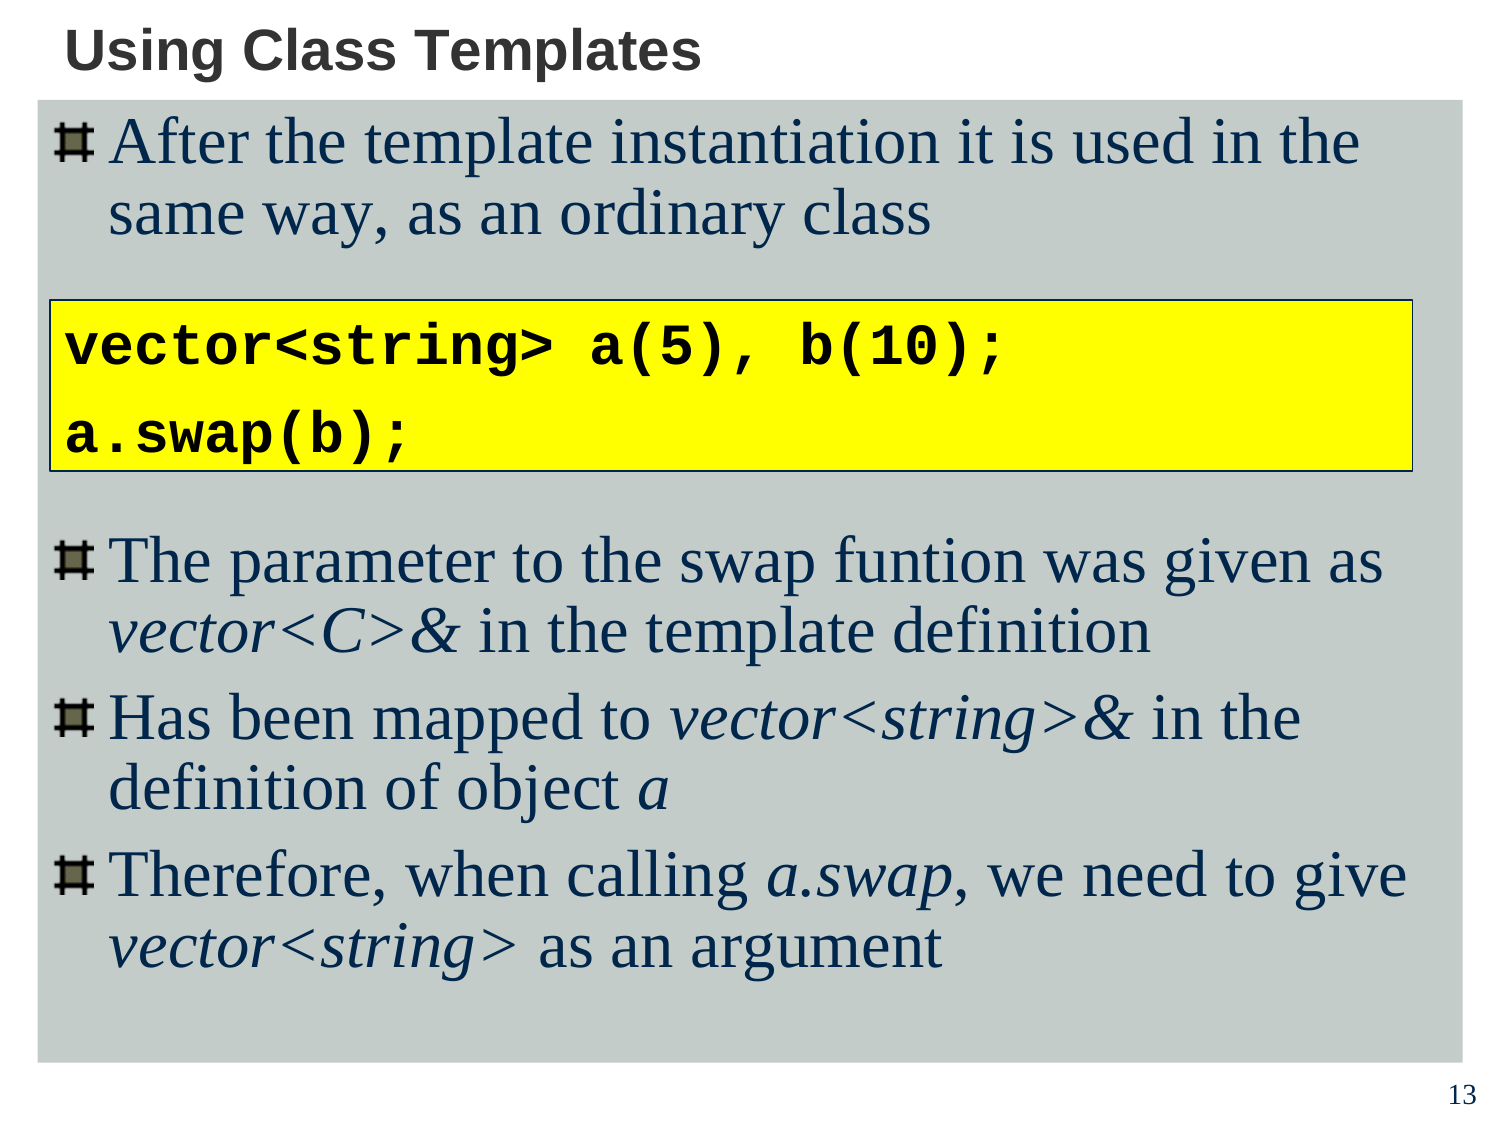

# Using Class Templates
After the template instantiation it is used in the same way, as an ordinary class
The parameter to the swap funtion was given as vector<C>& in the template definition
Has been mapped to vector<string>& in the definition of object a
Therefore, when calling a.swap, we need to give vector<string> as an argument
vector<string> a(5), b(10);
a.swap(b);